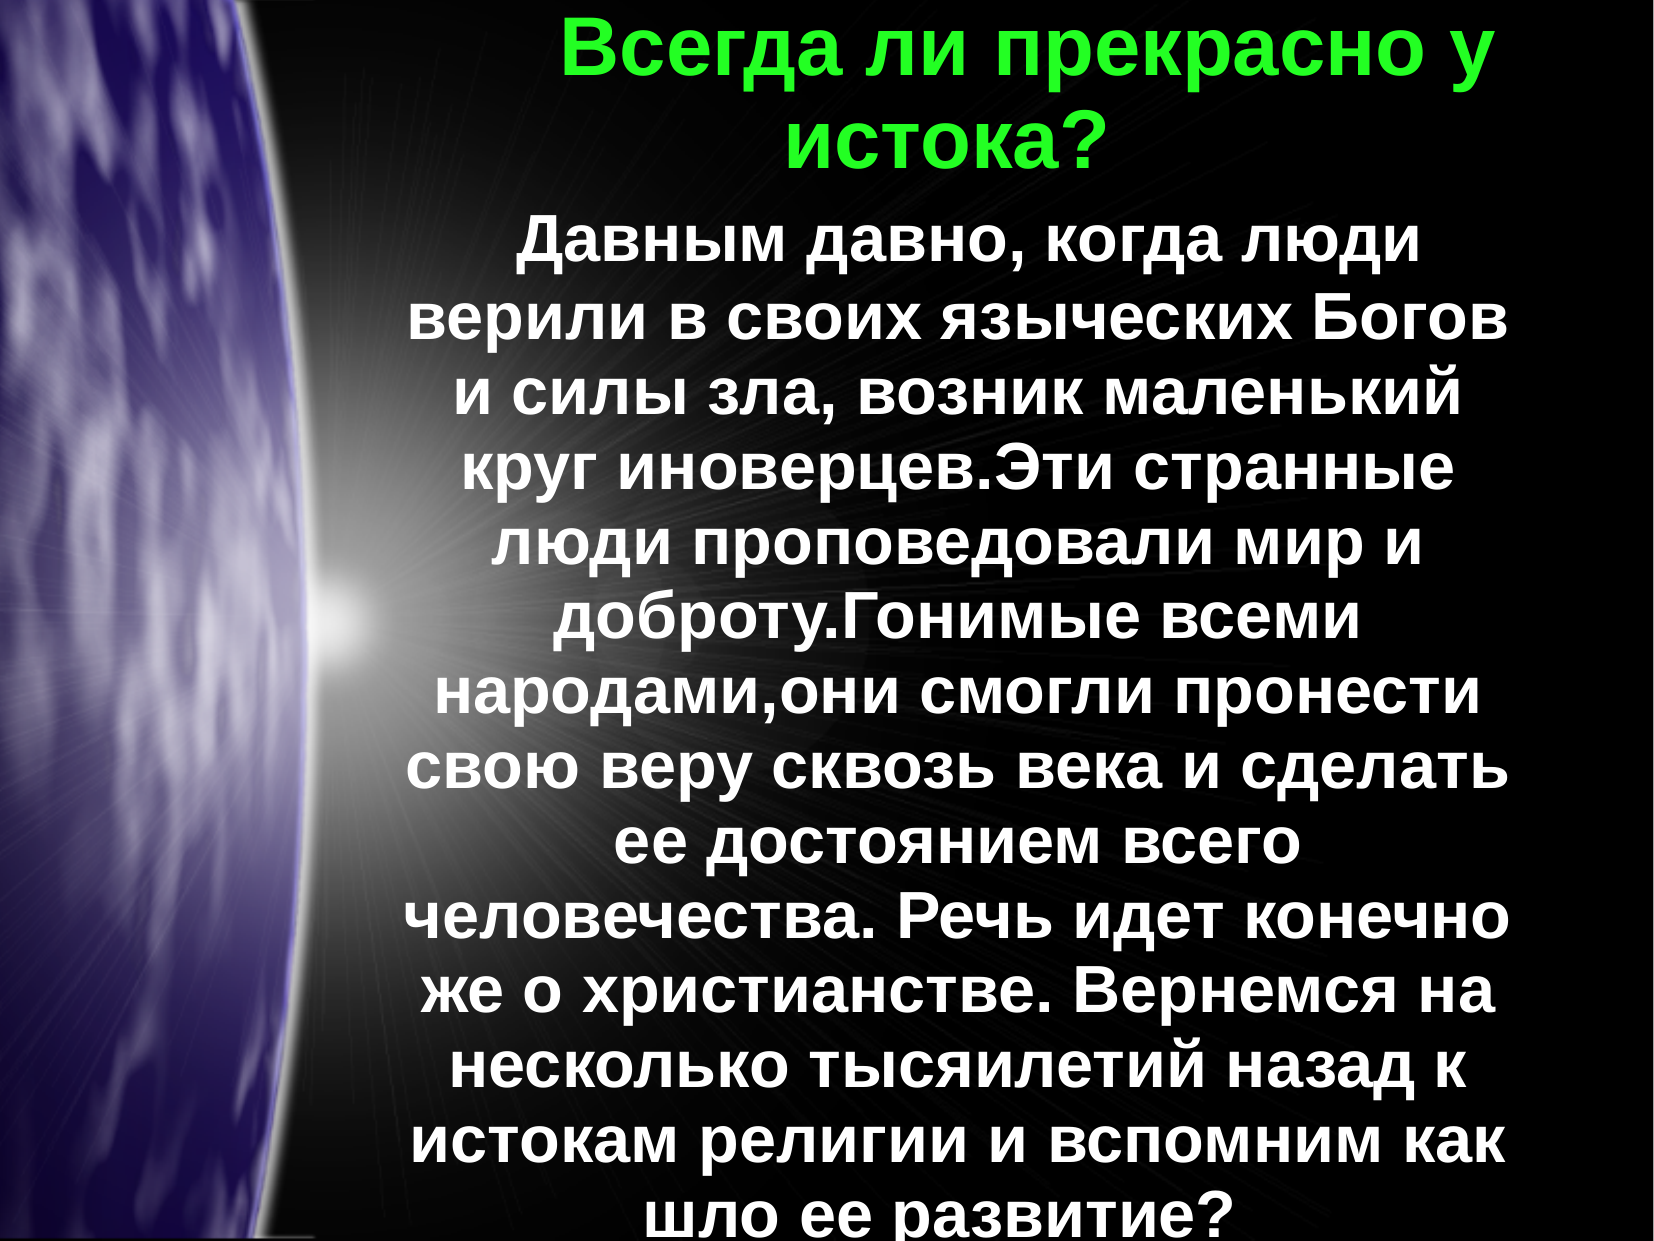

# Всегда ли прекрасно у истока? Давным давно, когда люди верили в своих языческих Богов и силы зла, возник маленький круг иноверцев.Эти странные люди проповедовали мир и доброту.Гонимые всеми народами,они смогли пронести свою веру сквозь века и сделать ее достоянием всего человечества. Речь идет конечно же о христианстве. Вернемся на несколько тысяилетий назад к истокам религии и вспомним как шло ее развитие?